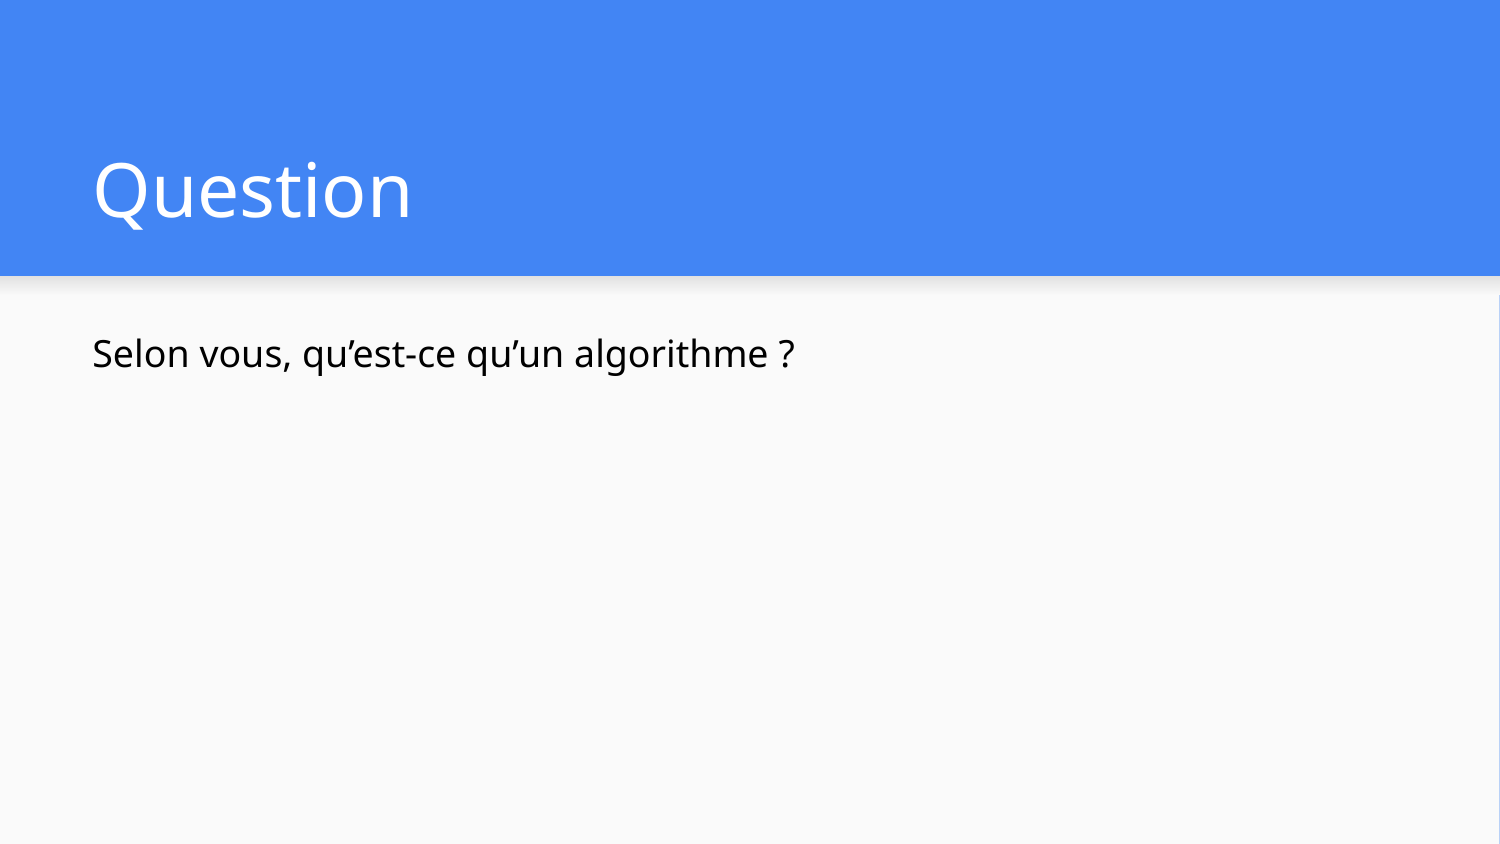

# Question
Selon vous, qu’est-ce qu’un algorithme ?